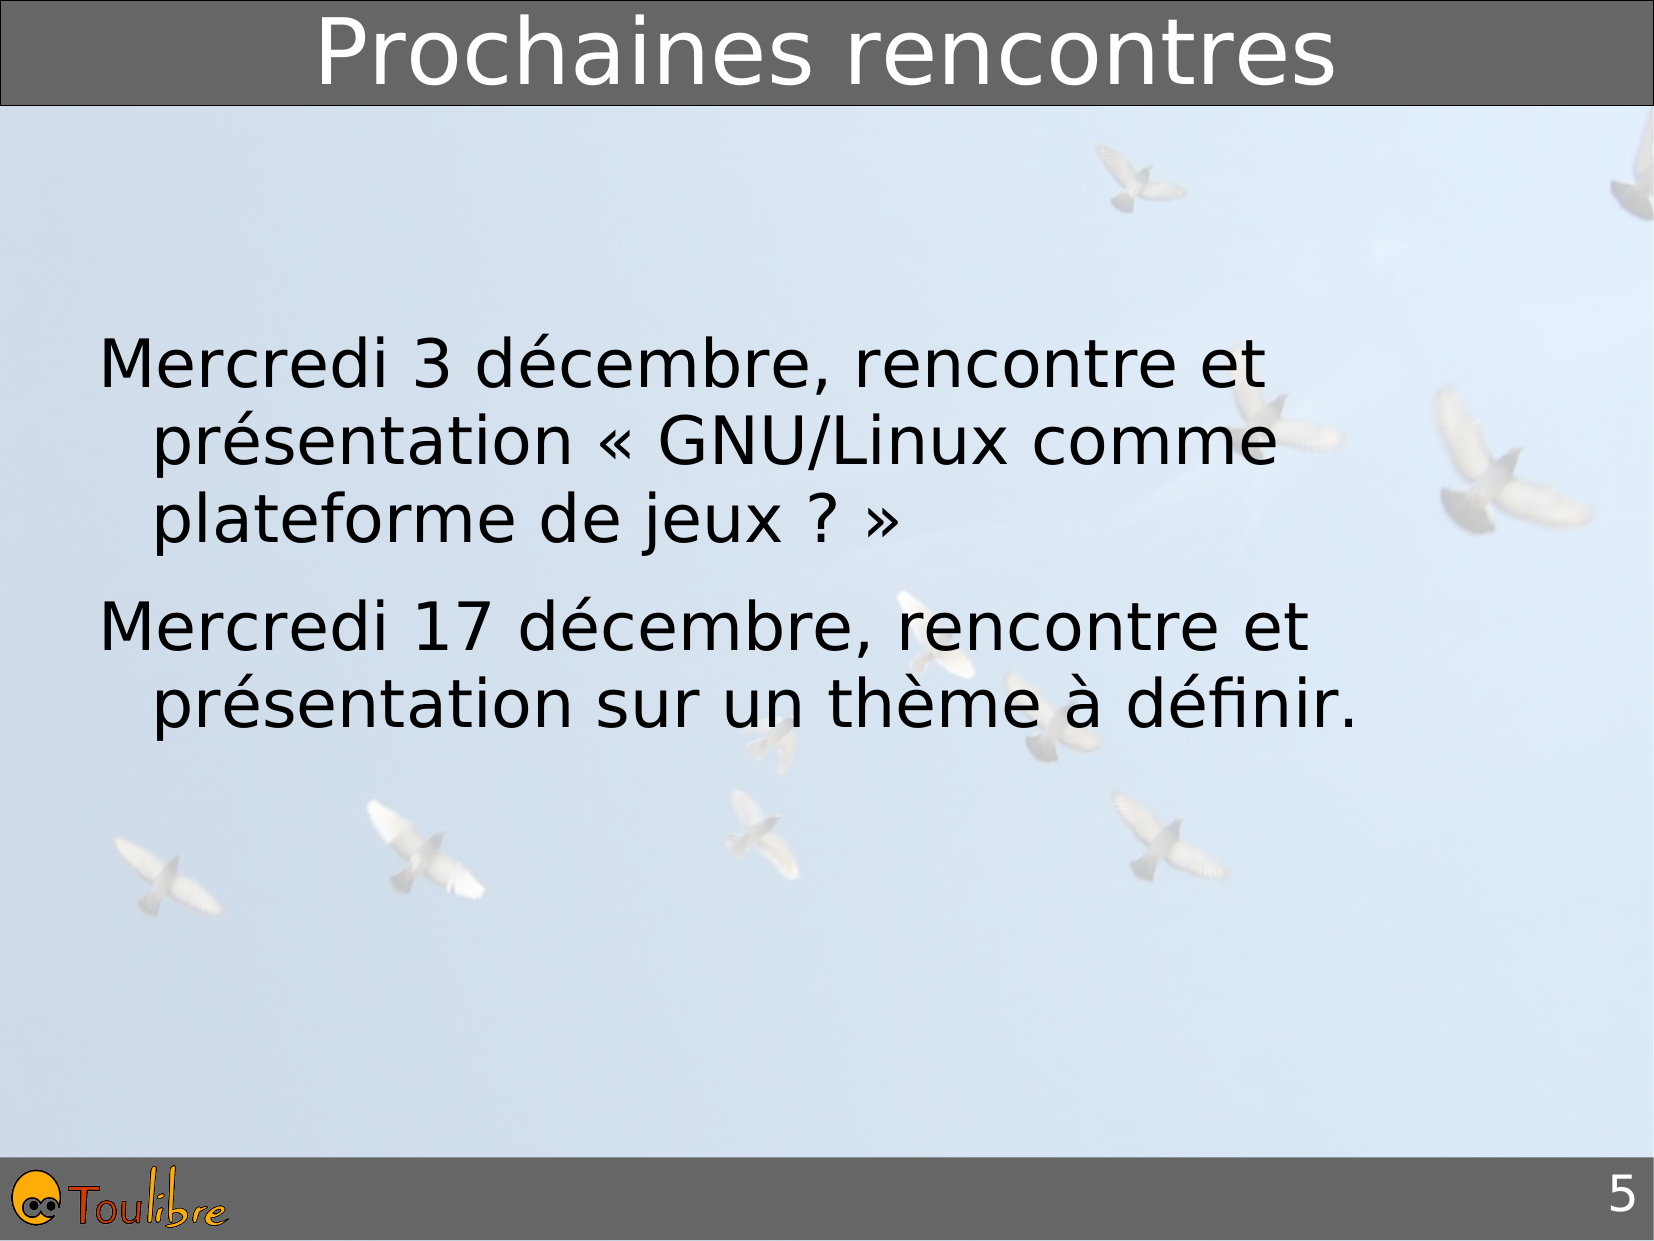

# Prochaines rencontres
Mercredi 3 décembre, rencontre et présentation « GNU/Linux comme plateforme de jeux ? »
Mercredi 17 décembre, rencontre et présentation sur un thème à définir.